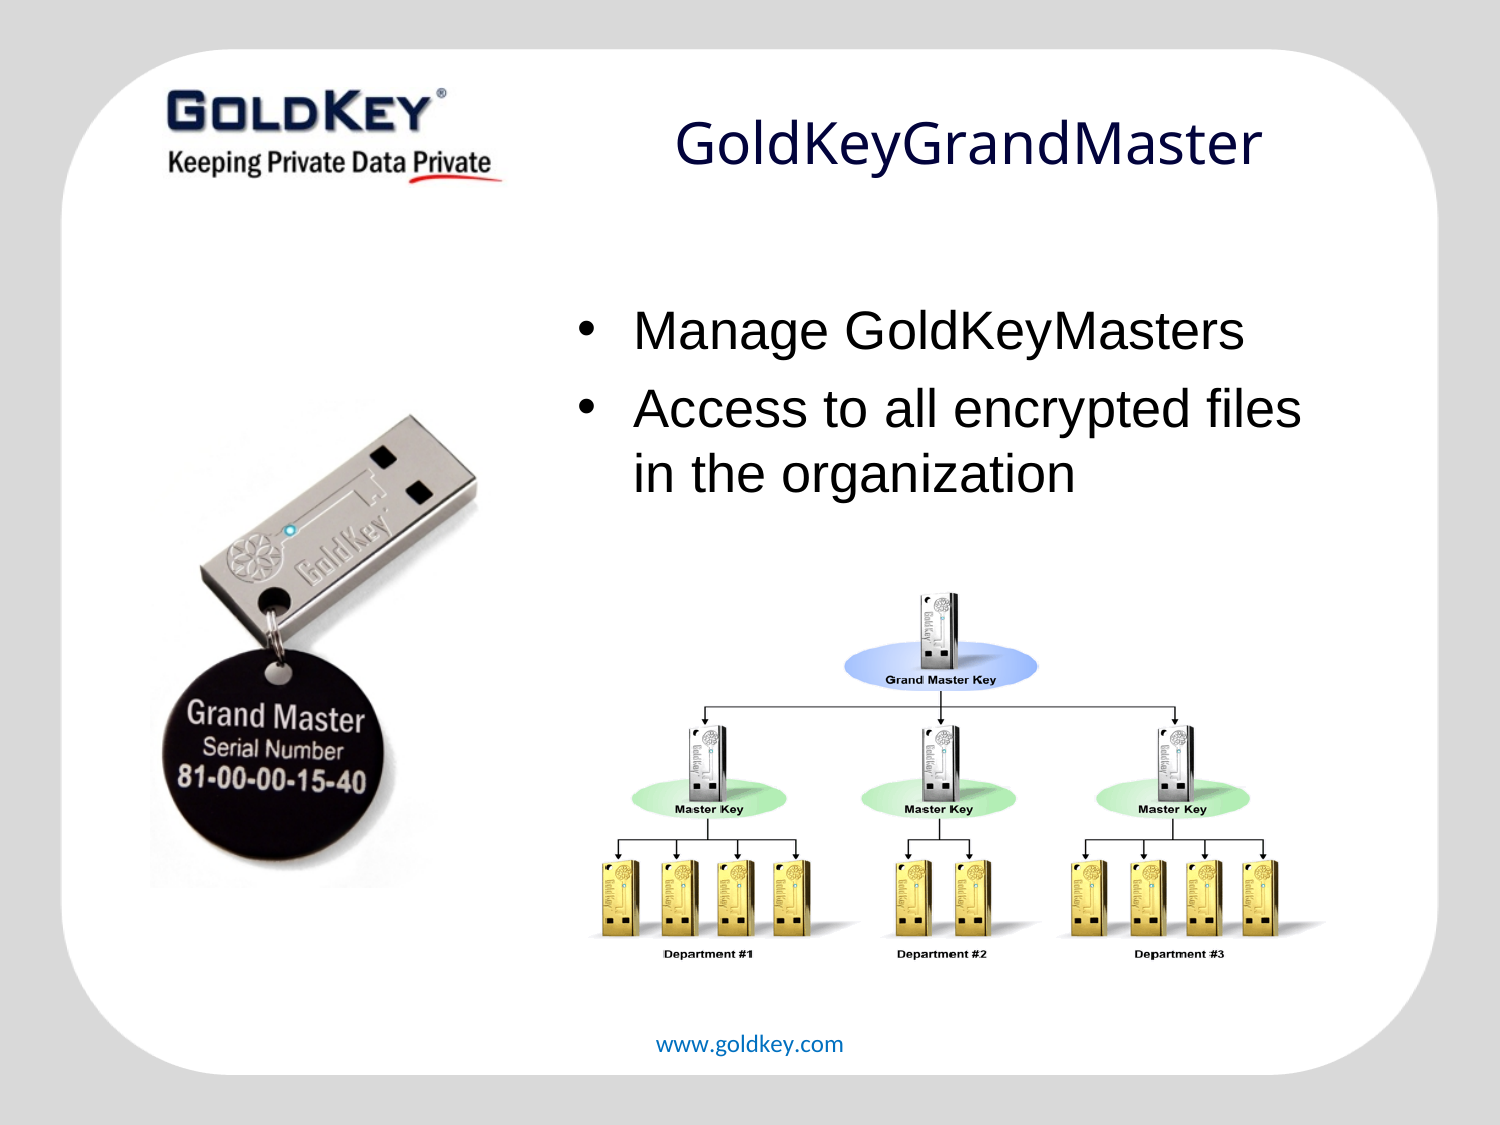

# GoldKeyGrandMaster
Manage GoldKeyMasters
Access to all encrypted files in the organization